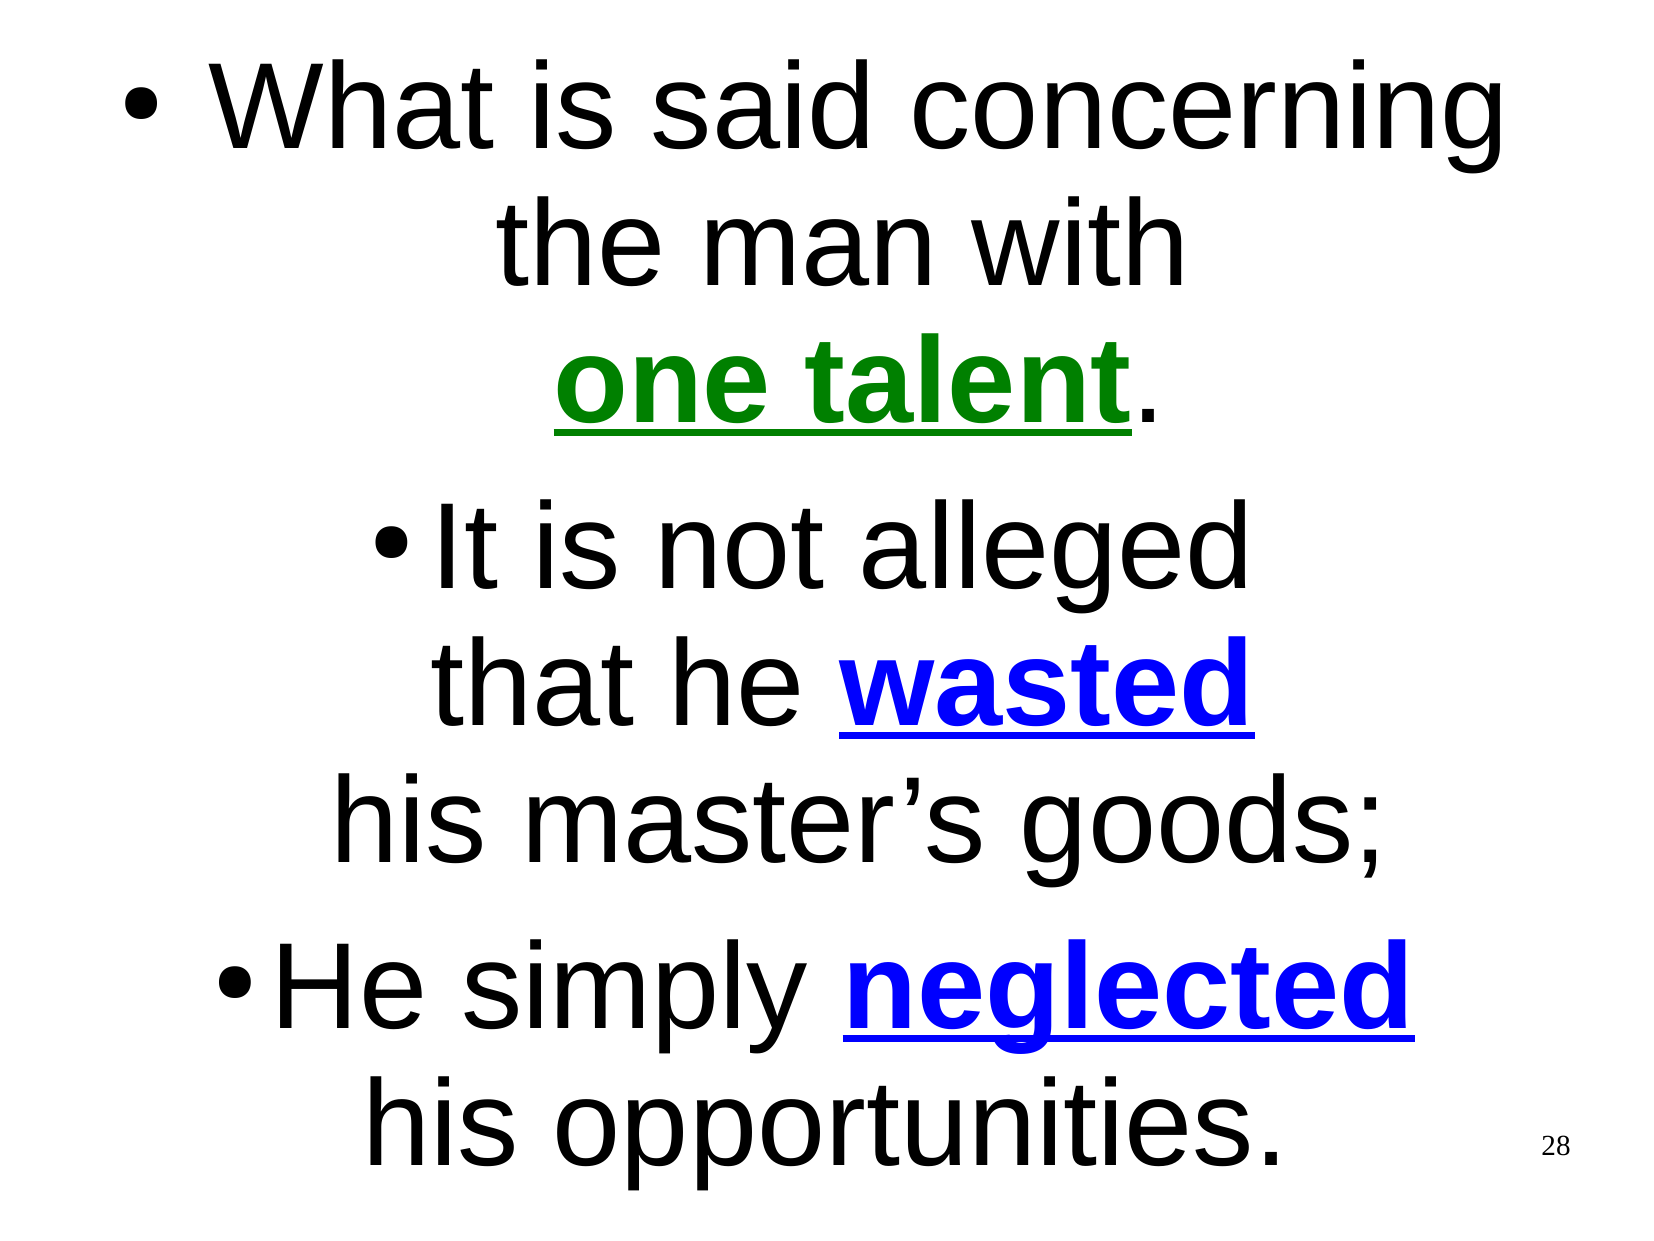

# What is said concerning the man with one talent.
It is not alleged
that he wasted
his master’s goods;
He simply neglected
his opportunities.
28